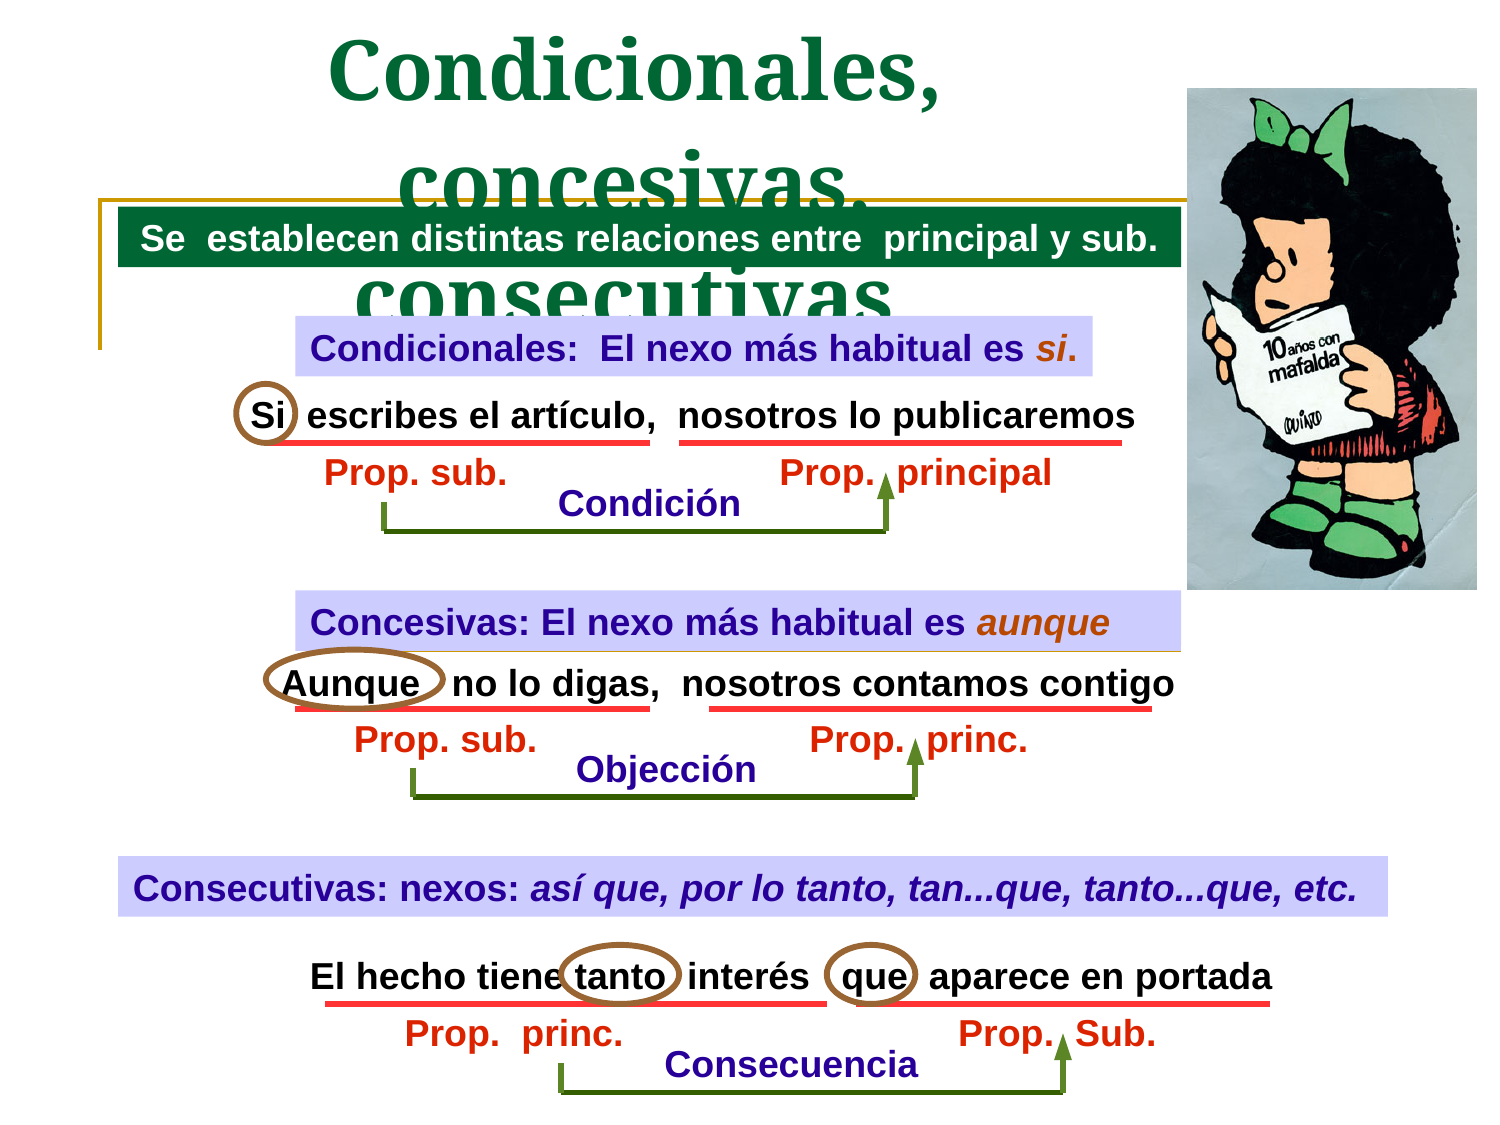

# Condicionales, concesivas, consecutivas
Se establecen distintas relaciones entre principal y sub.
Condicionales: El nexo más habitual es si.
Si escribes el artículo, nosotros lo publicaremos
 Prop. sub. Prop. principal
Condición
Concesivas: El nexo más habitual es aunque
 Aunque no lo digas, nosotros contamos contigo
 Prop. sub. Prop. princ.
Objección
Consecutivas: nexos: así que, por lo tanto, tan...que, tanto...que, etc.
El hecho tiene tanto interés que aparece en portada
 Prop. princ. Prop. Sub.
Consecuencia